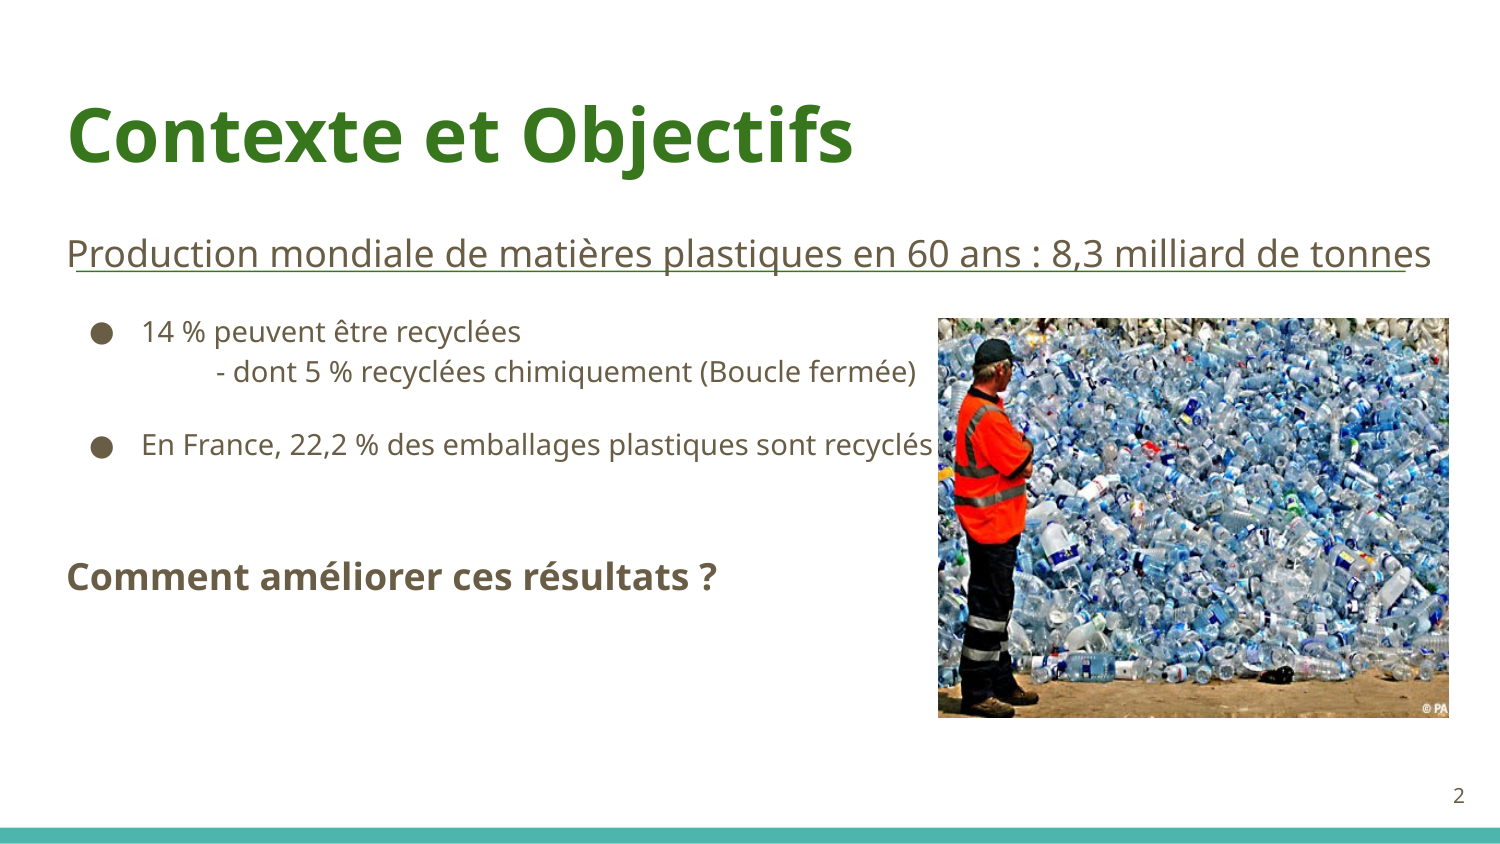

# Contexte et Objectifs
Production mondiale de matières plastiques en 60 ans : 8,3 milliard de tonnes
14 % peuvent être recyclées
- dont 5 % recyclées chimiquement (Boucle fermée)
En France, 22,2 % des emballages plastiques sont recyclés
Comment améliorer ces résultats ?